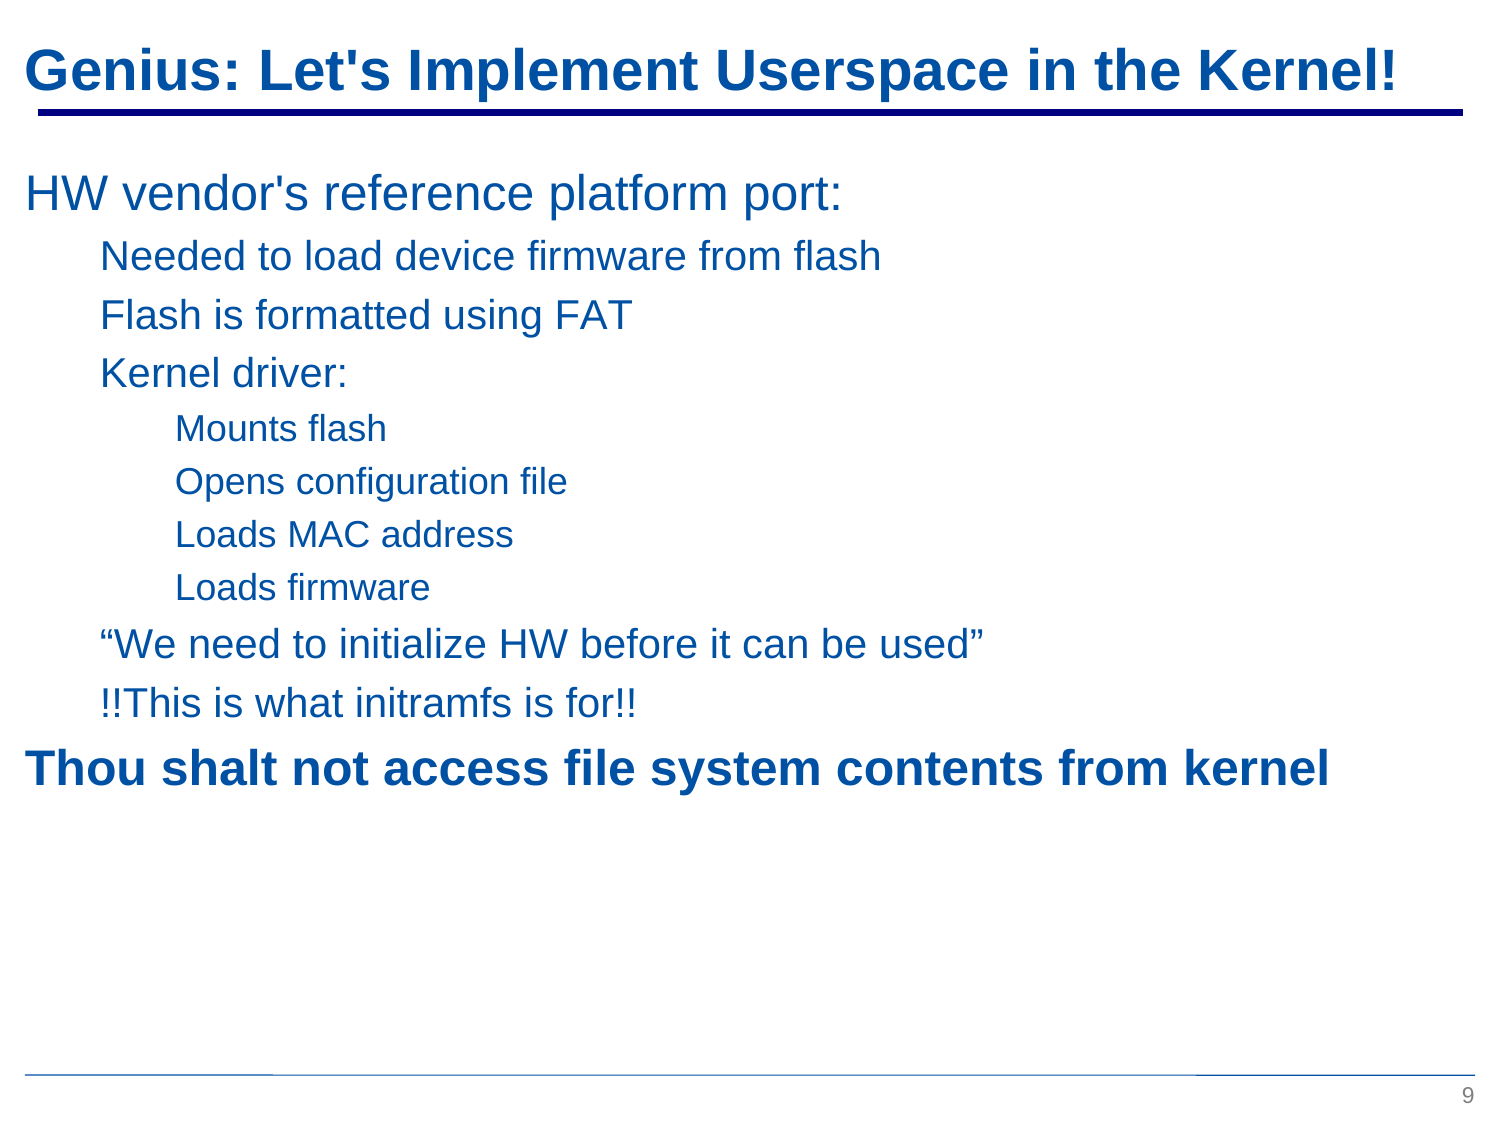

# Genius: Let's Implement Userspace in the Kernel!
HW vendor's reference platform port:
Needed to load device firmware from flash
Flash is formatted using FAT
Kernel driver:
Mounts flash
Opens configuration file
Loads MAC address
Loads firmware
“We need to initialize HW before it can be used”
!!This is what initramfs is for!!
Thou shalt not access file system contents from kernel
9